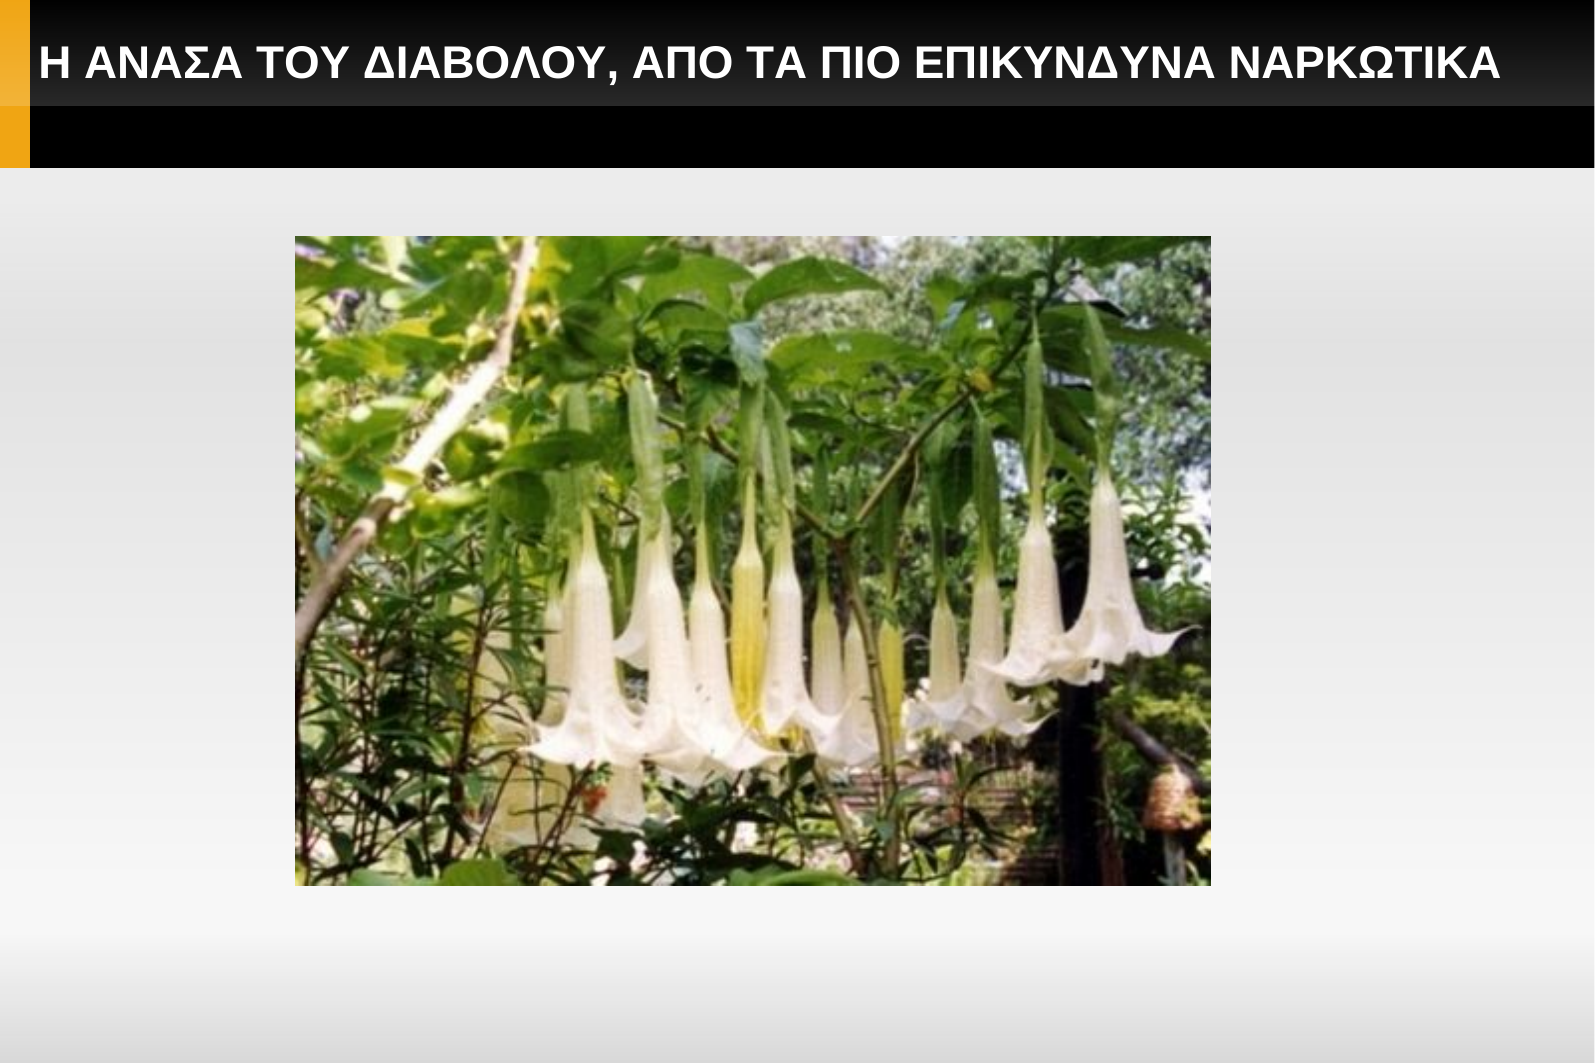

# H ΑΝΑΣΑ ΤΟΥ ΔΙΑΒΟΛΟΥ, ΑΠΟ ΤΑ ΠΙΟ ΕΠΙΚΥΝΔΥΝΑ ΝΑΡΚΩΤΙΚΑ